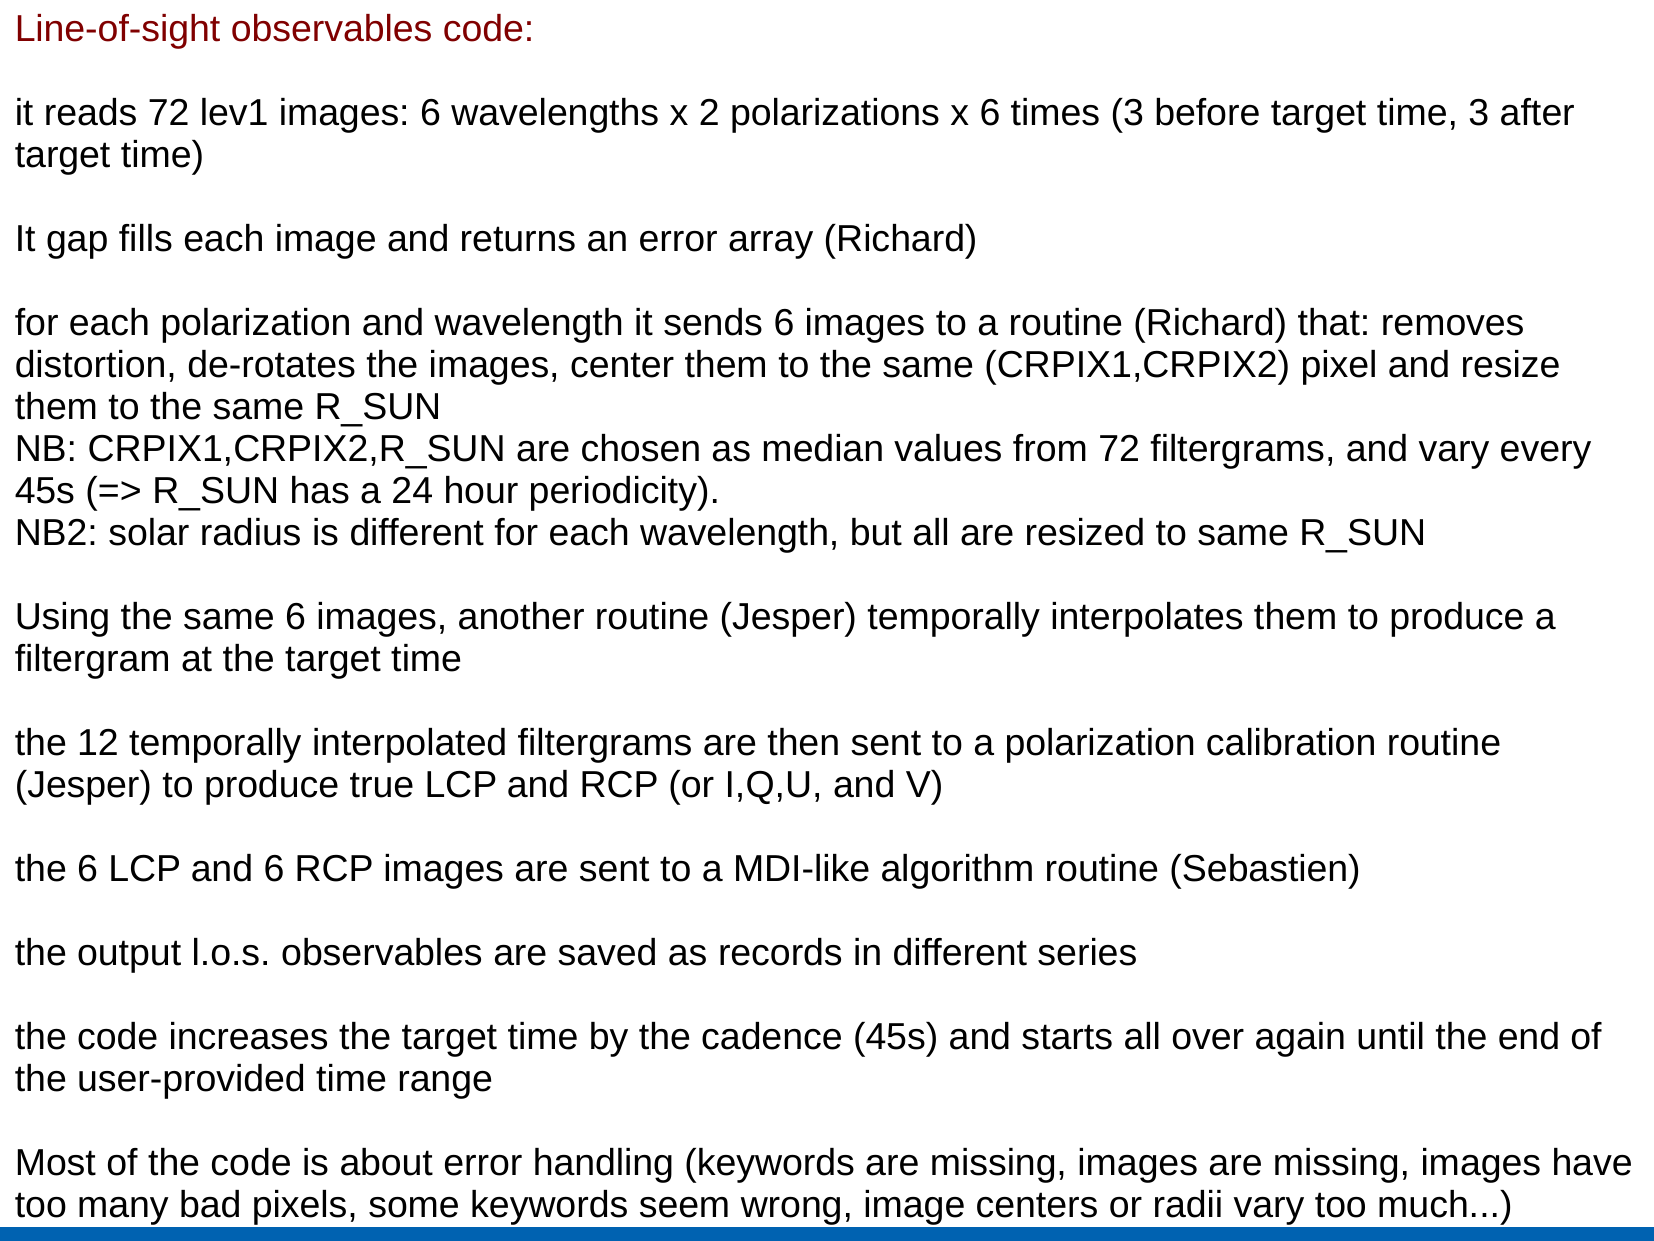

Line-of-sight observables code:
it reads 72 lev1 images: 6 wavelengths x 2 polarizations x 6 times (3 before target time, 3 after target time)
It gap fills each image and returns an error array (Richard)
for each polarization and wavelength it sends 6 images to a routine (Richard) that: removes distortion, de-rotates the images, center them to the same (CRPIX1,CRPIX2) pixel and resize them to the same R_SUN
NB: CRPIX1,CRPIX2,R_SUN are chosen as median values from 72 filtergrams, and vary every 45s (=> R_SUN has a 24 hour periodicity).
NB2: solar radius is different for each wavelength, but all are resized to same R_SUN
Using the same 6 images, another routine (Jesper) temporally interpolates them to produce a filtergram at the target time
the 12 temporally interpolated filtergrams are then sent to a polarization calibration routine (Jesper) to produce true LCP and RCP (or I,Q,U, and V)
the 6 LCP and 6 RCP images are sent to a MDI-like algorithm routine (Sebastien)
the output l.o.s. observables are saved as records in different series
the code increases the target time by the cadence (45s) and starts all over again until the end of the user-provided time range
Most of the code is about error handling (keywords are missing, images are missing, images have too many bad pixels, some keywords seem wrong, image centers or radii vary too much...)